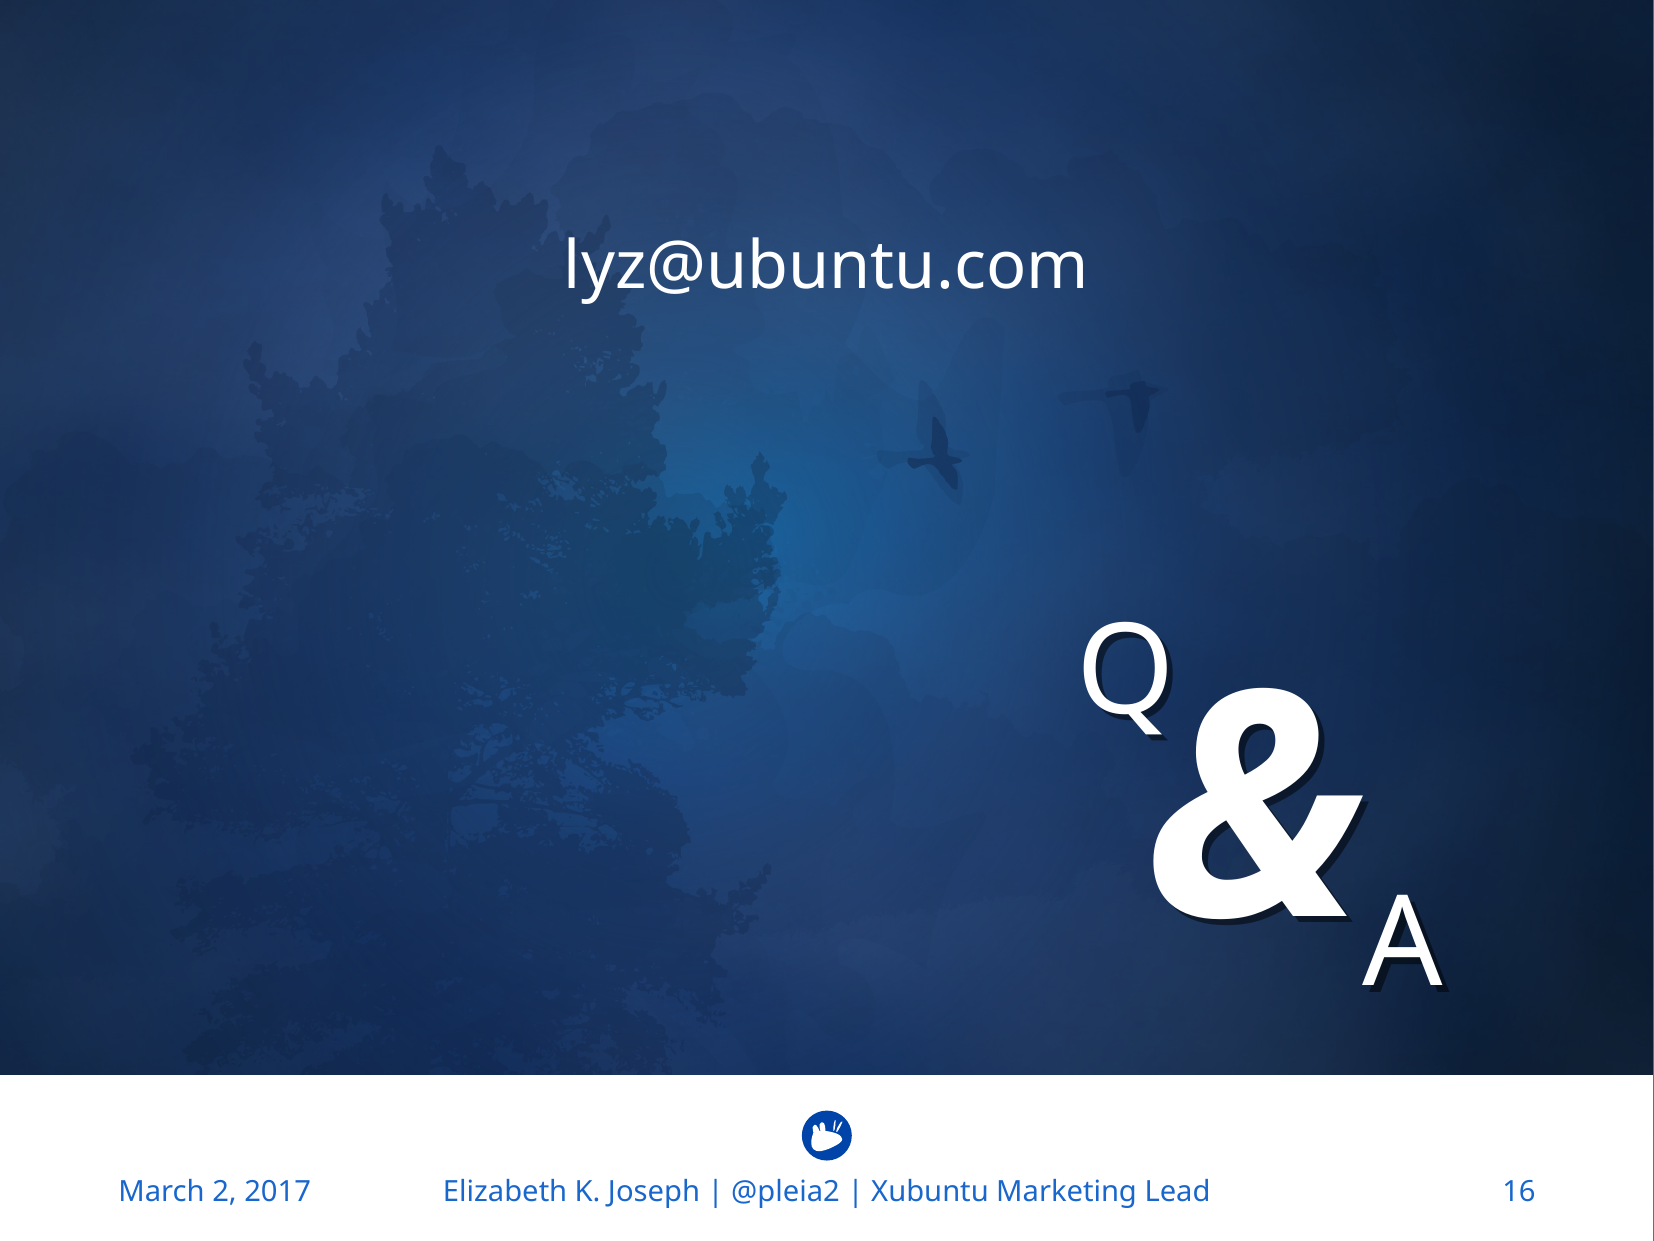

# lyz@ubuntu.com
Elizabeth K. Joseph | @pleia2 | Xubuntu Marketing Lead
March 2, 2017
16